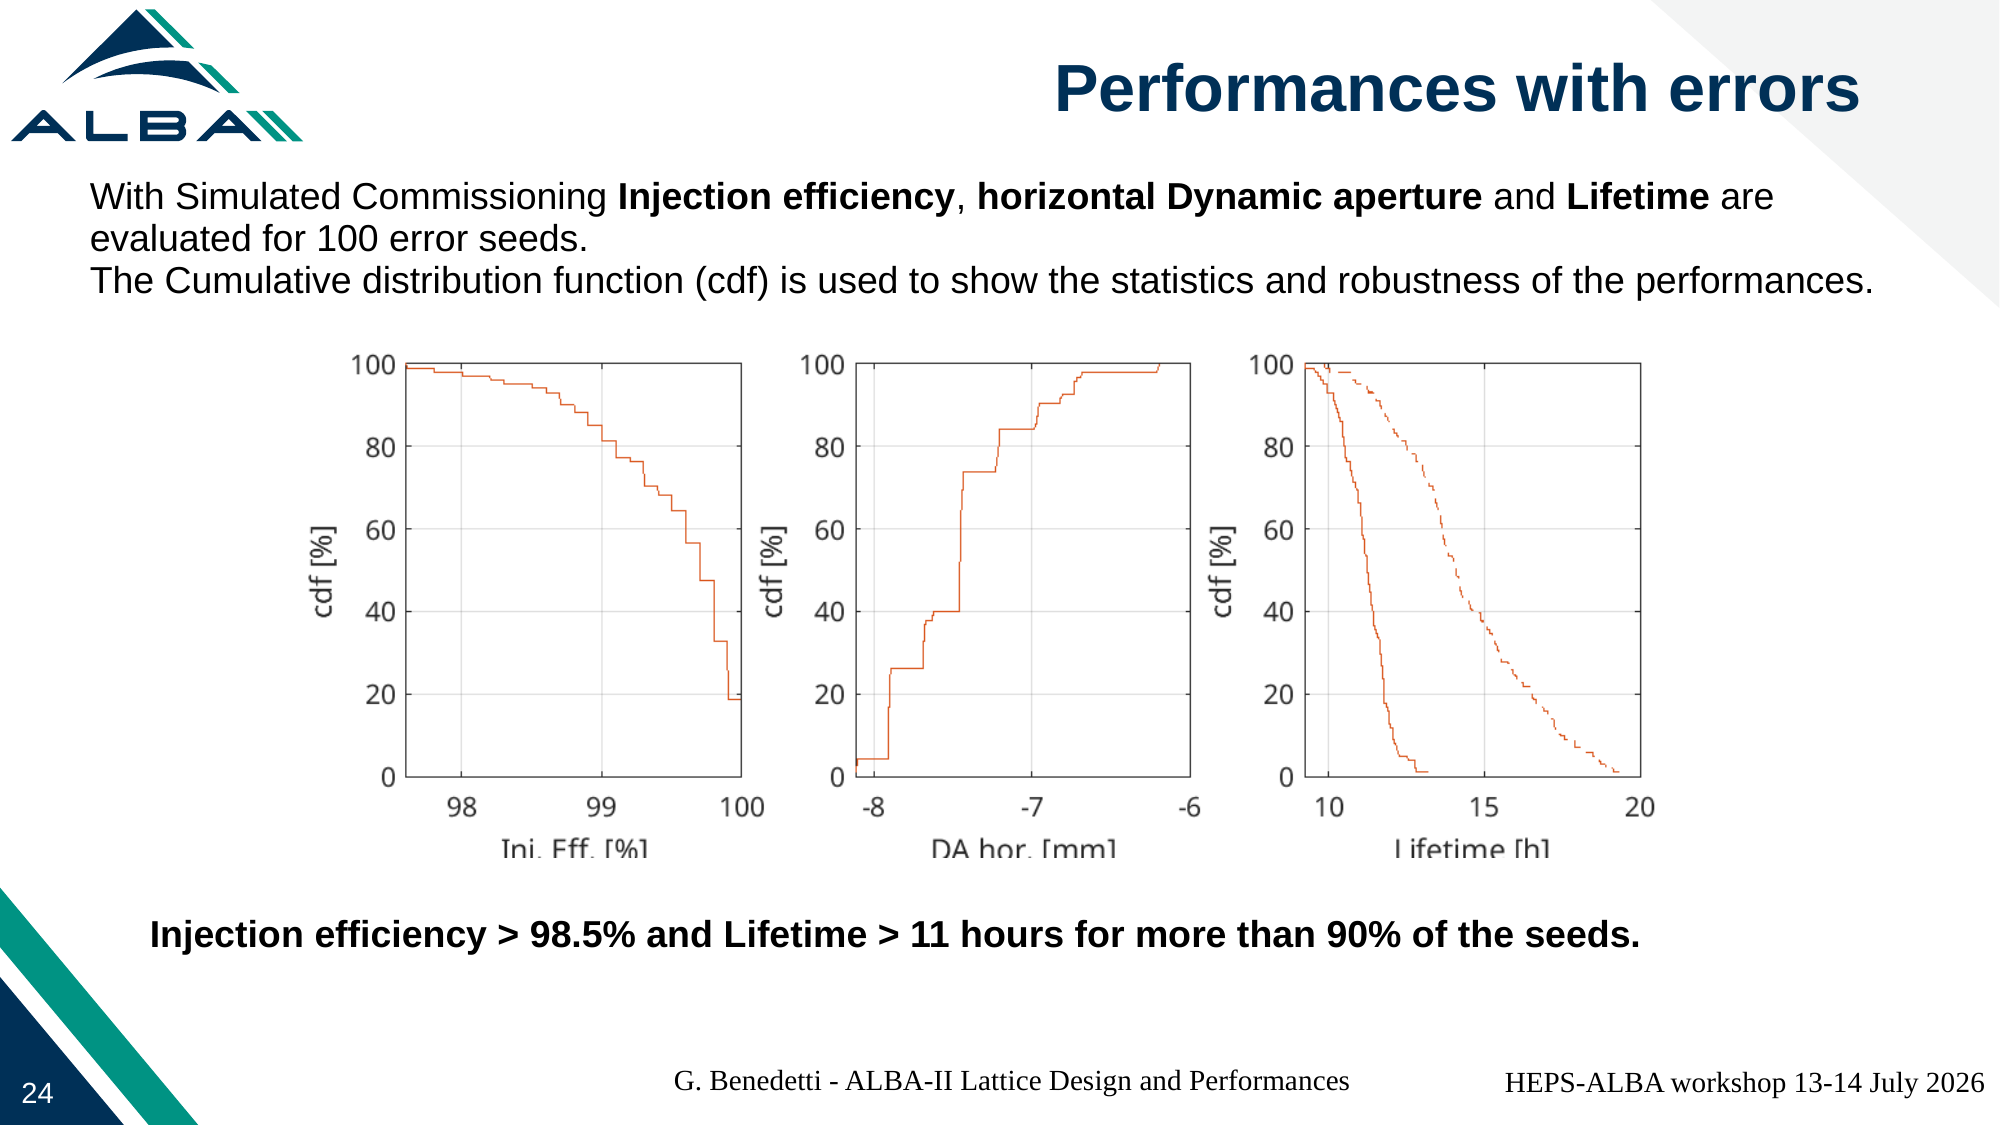

# Performances with errors
With Simulated Commissioning Injection efficiency, horizontal Dynamic aperture and Lifetime are evaluated for 100 error seeds.
The Cumulative distribution function (cdf) is used to show the statistics and robustness of the performances.
Injection efficiency > 98.5% and Lifetime > 11 hours for more than 90% of the seeds.
G. Benedetti - ALBA-II Lattice Design and Performances
HEPS-ALBA workshop 13-14 July 2026